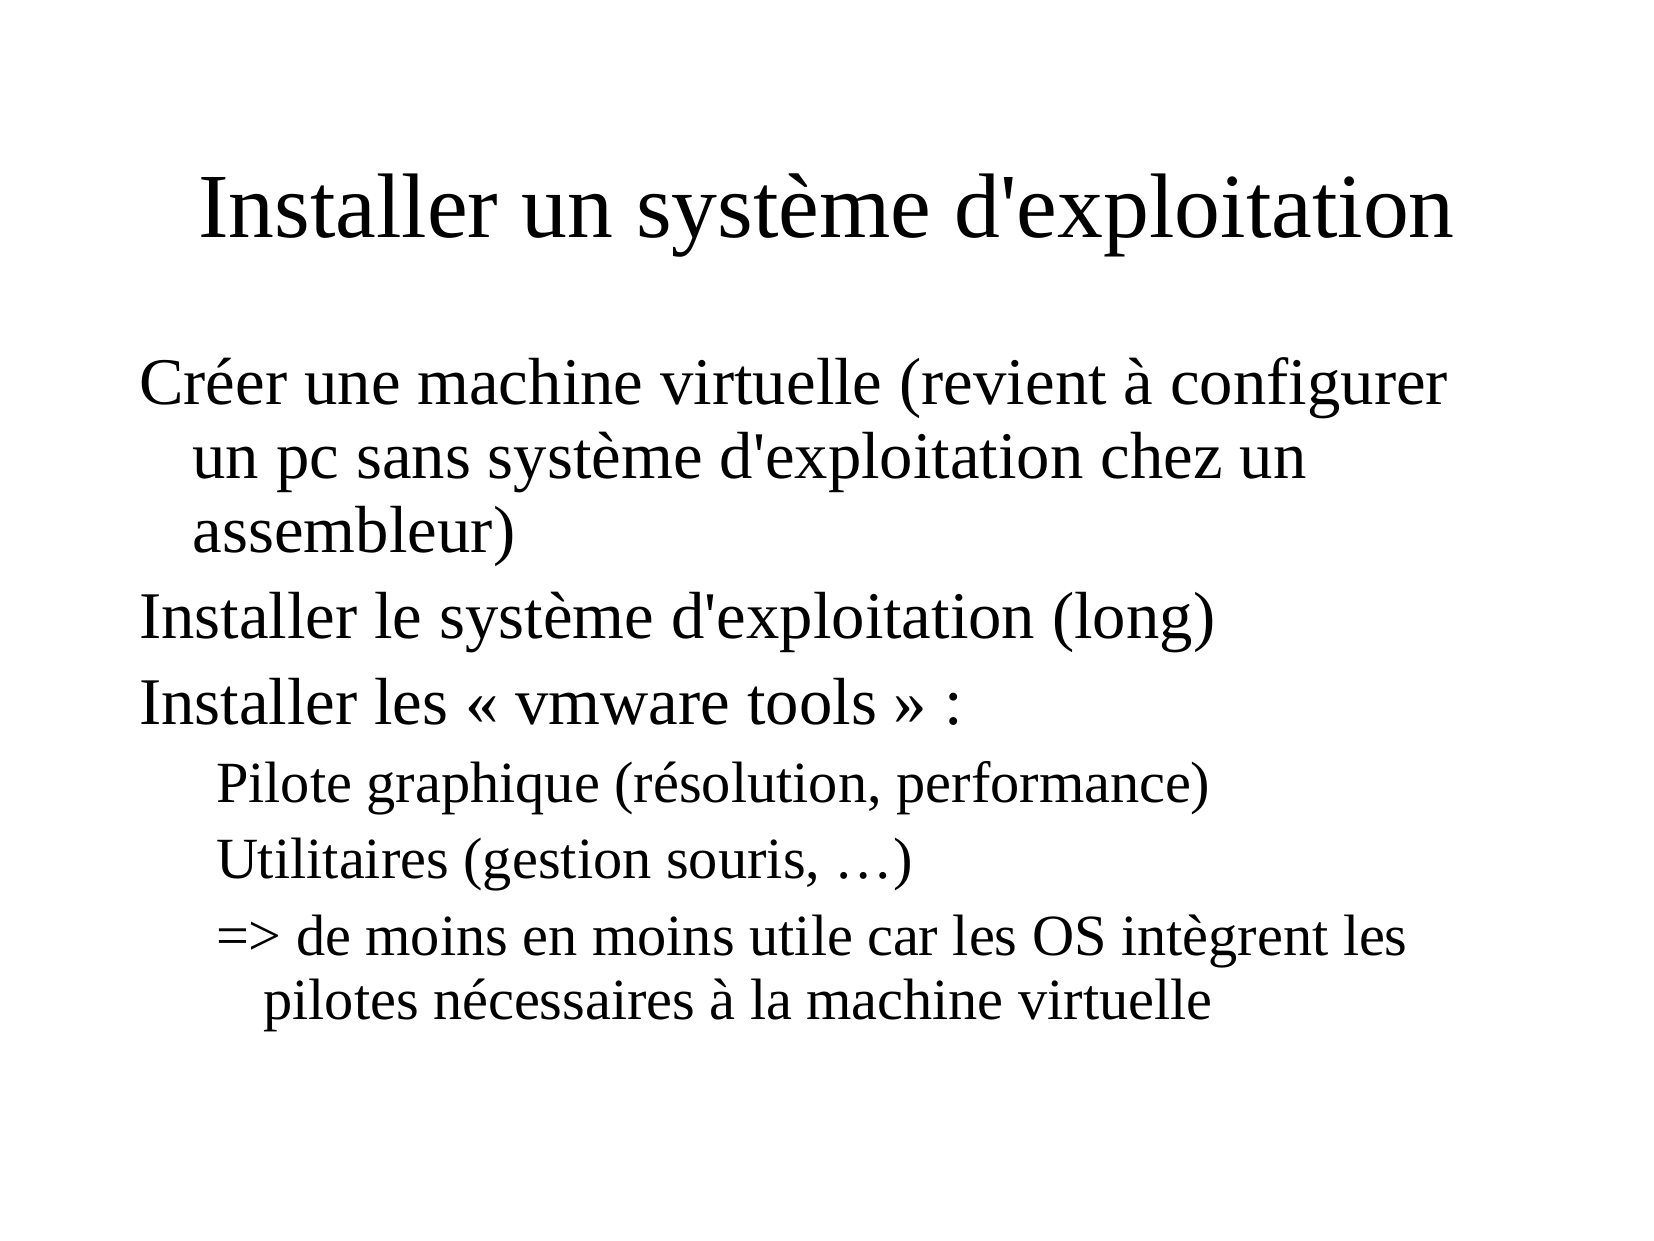

# Installer un système d'exploitation
Créer une machine virtuelle (revient à configurer un pc sans système d'exploitation chez un assembleur)
Installer le système d'exploitation (long)
Installer les « vmware tools » :
Pilote graphique (résolution, performance)
Utilitaires (gestion souris, …)
=> de moins en moins utile car les OS intègrent les pilotes nécessaires à la machine virtuelle